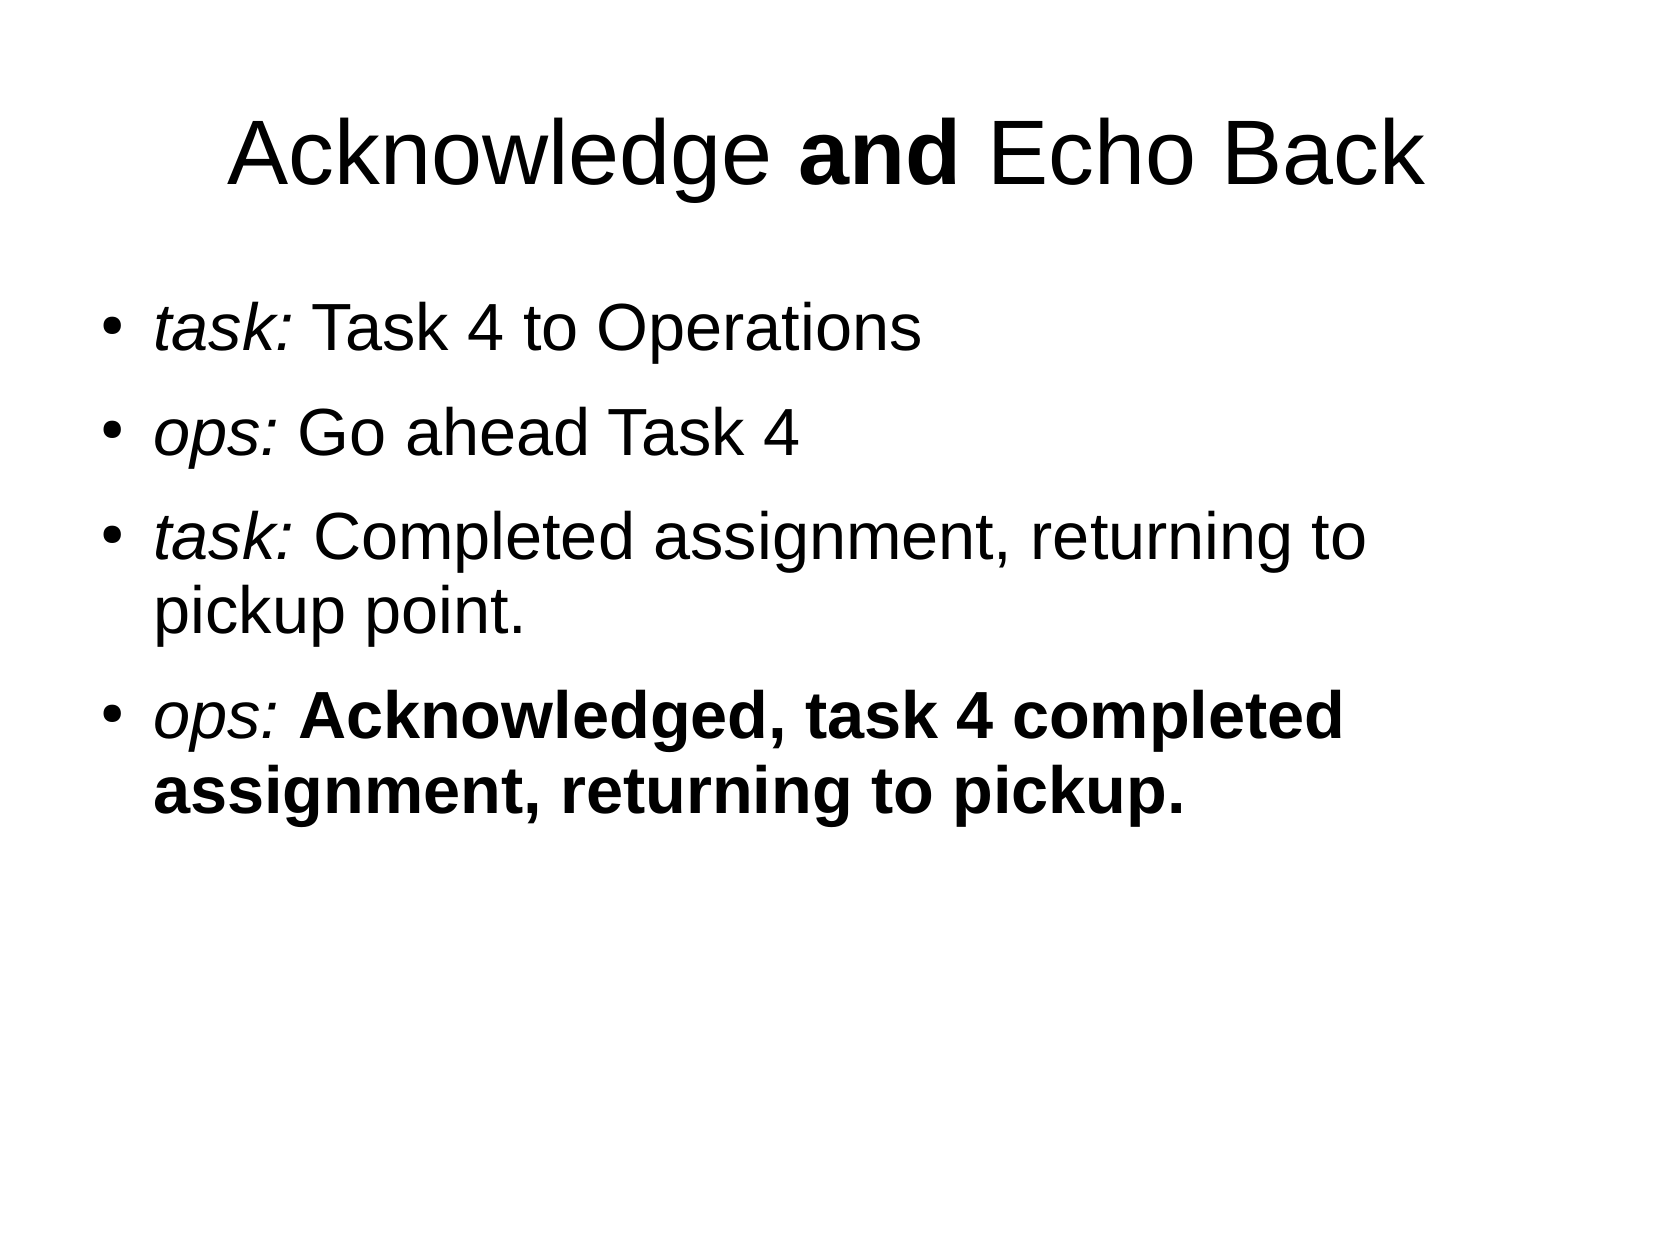

Acknowledge and Echo Back
# task: Task 4 to Operations
ops: Go ahead Task 4
task: Completed assignment, returning to pickup point.
ops: Acknowledged, task 4 completed assignment, returning to pickup.